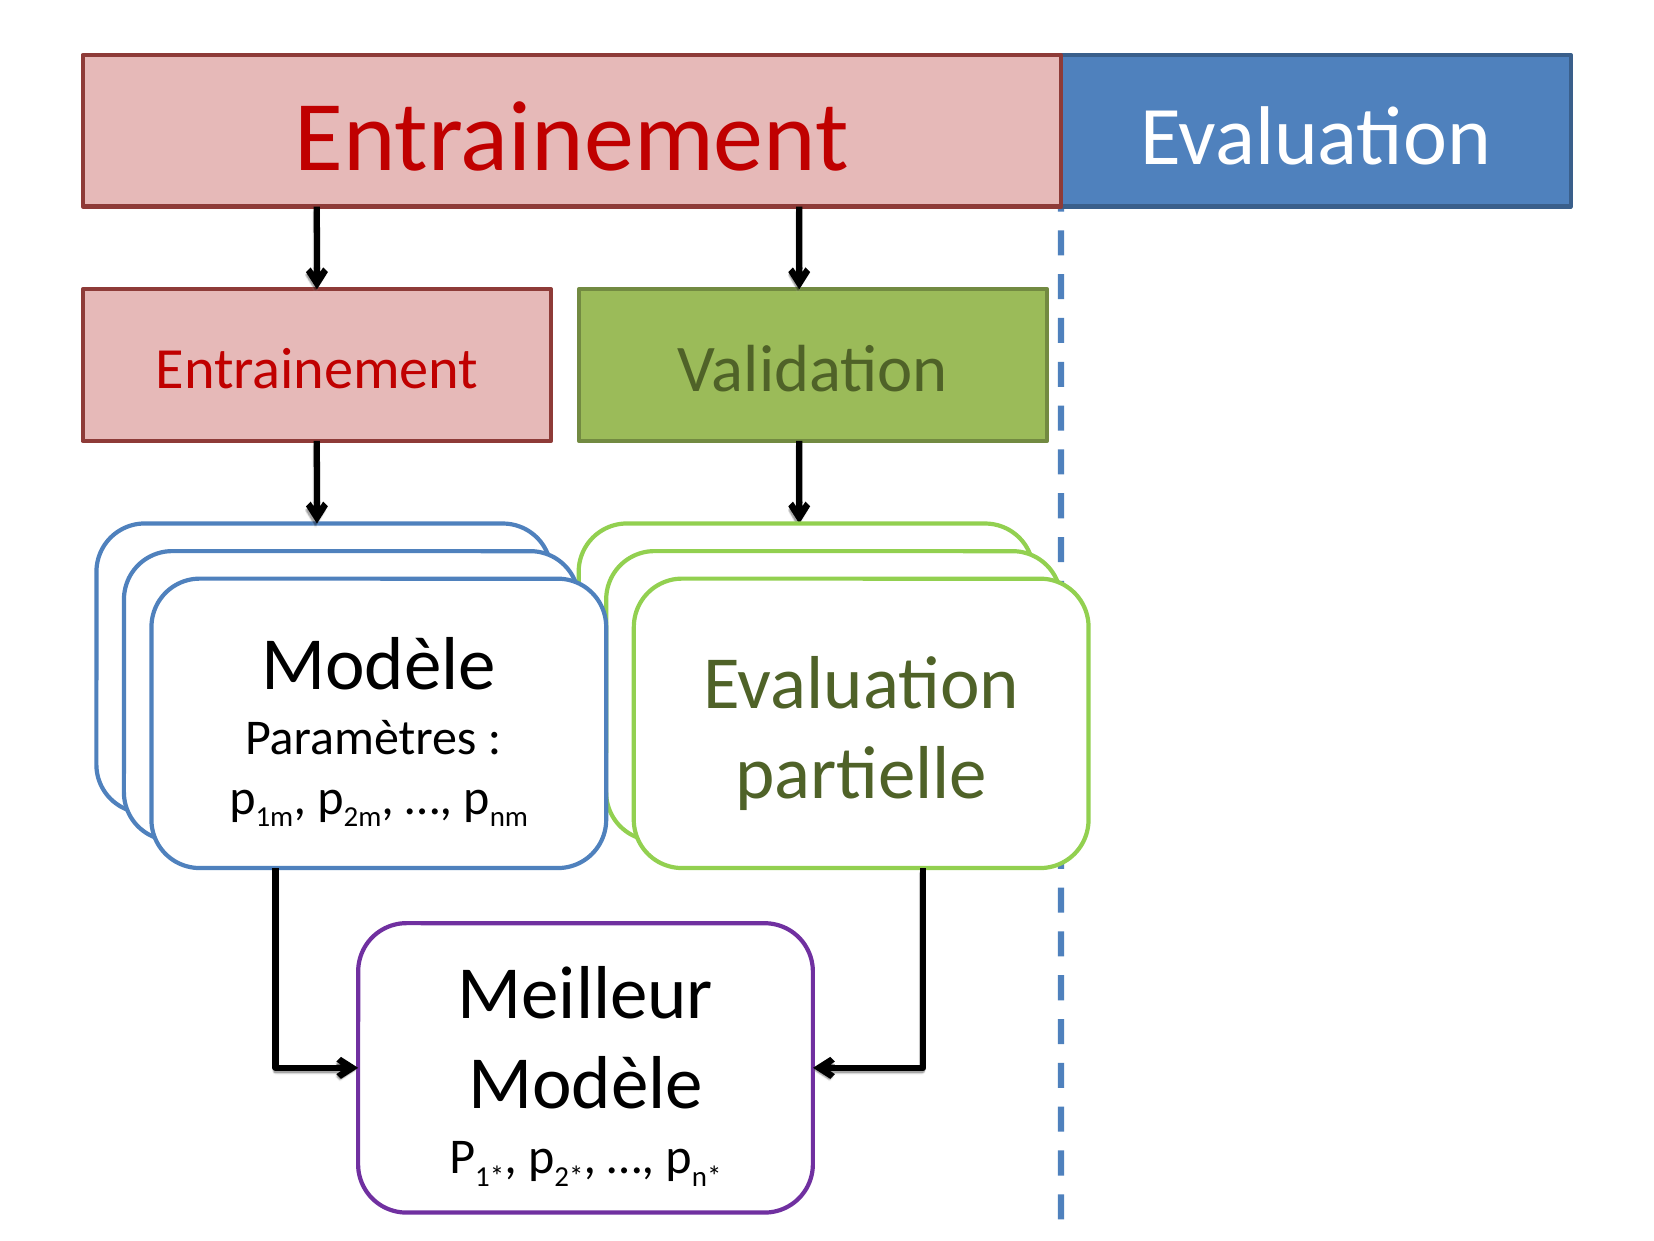

Entrainement
Evaluation
Entrainement
Validation
Modèle
Paramètres :
p11, p21, …, pn1
Evaluation partielle
Modèle
Paramètres :
p12, p22, …, pn2
Evaluation partielle
Modèle
Paramètres :
p1m, p2m, …, pnm
Evaluation partielle
Meilleur Modèle
P1*, p2*, …, pn*